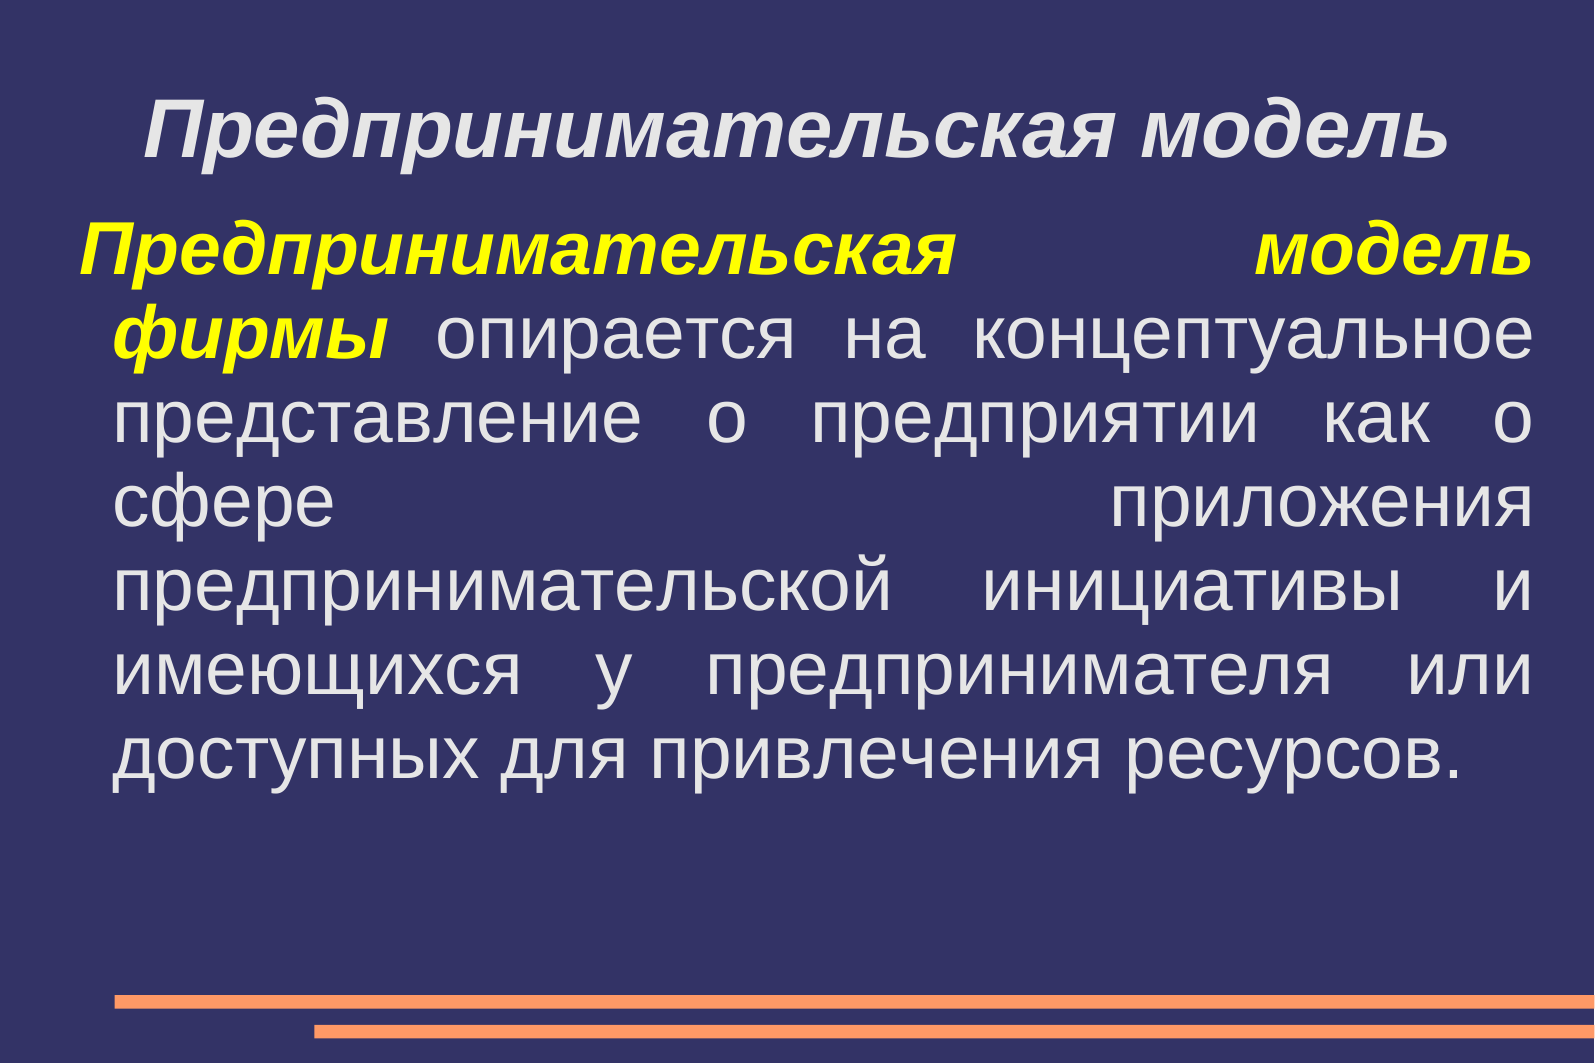

# Предпринимательская модель
Предпринимательская модель фирмы опирается на концептуальное представление о предприятии как о сфере приложения предпринимательской инициативы и имеющихся у предпринимателя или доступных для привлечения ресурсов.